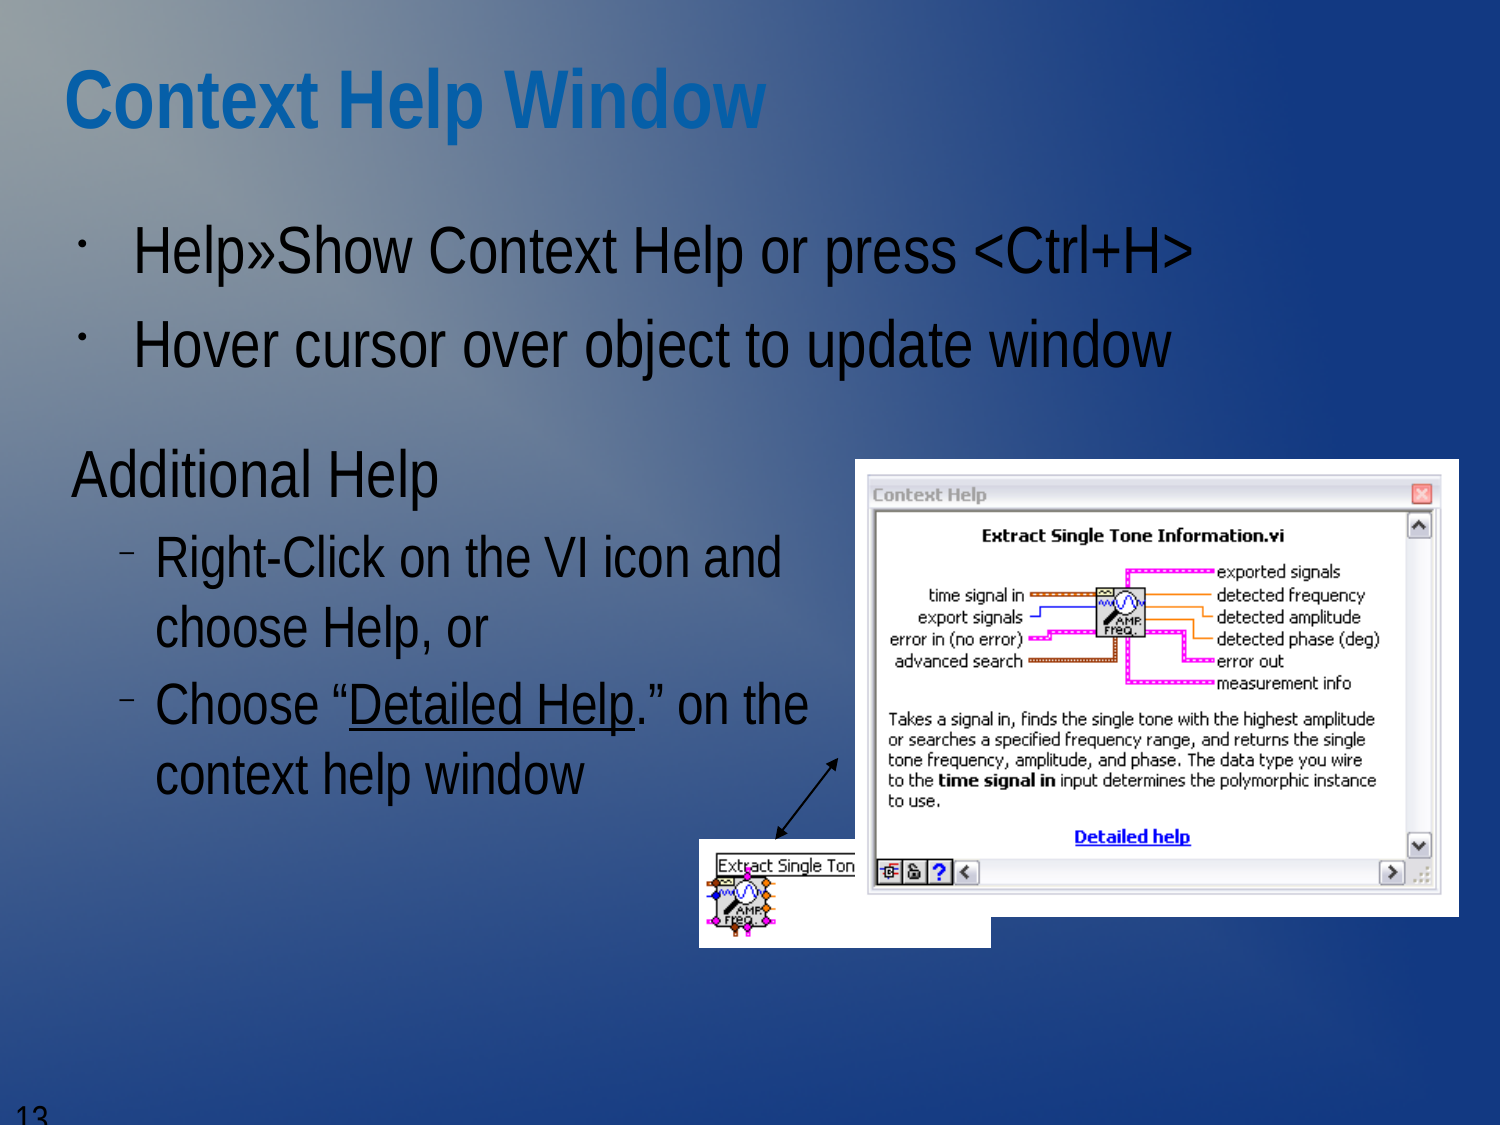

# Context Help Window
Help»Show Context Help or press <Ctrl+H>
Hover cursor over object to update window
Additional Help
Right-Click on the VI icon and choose Help, or
Choose “Detailed Help.” on the context help window